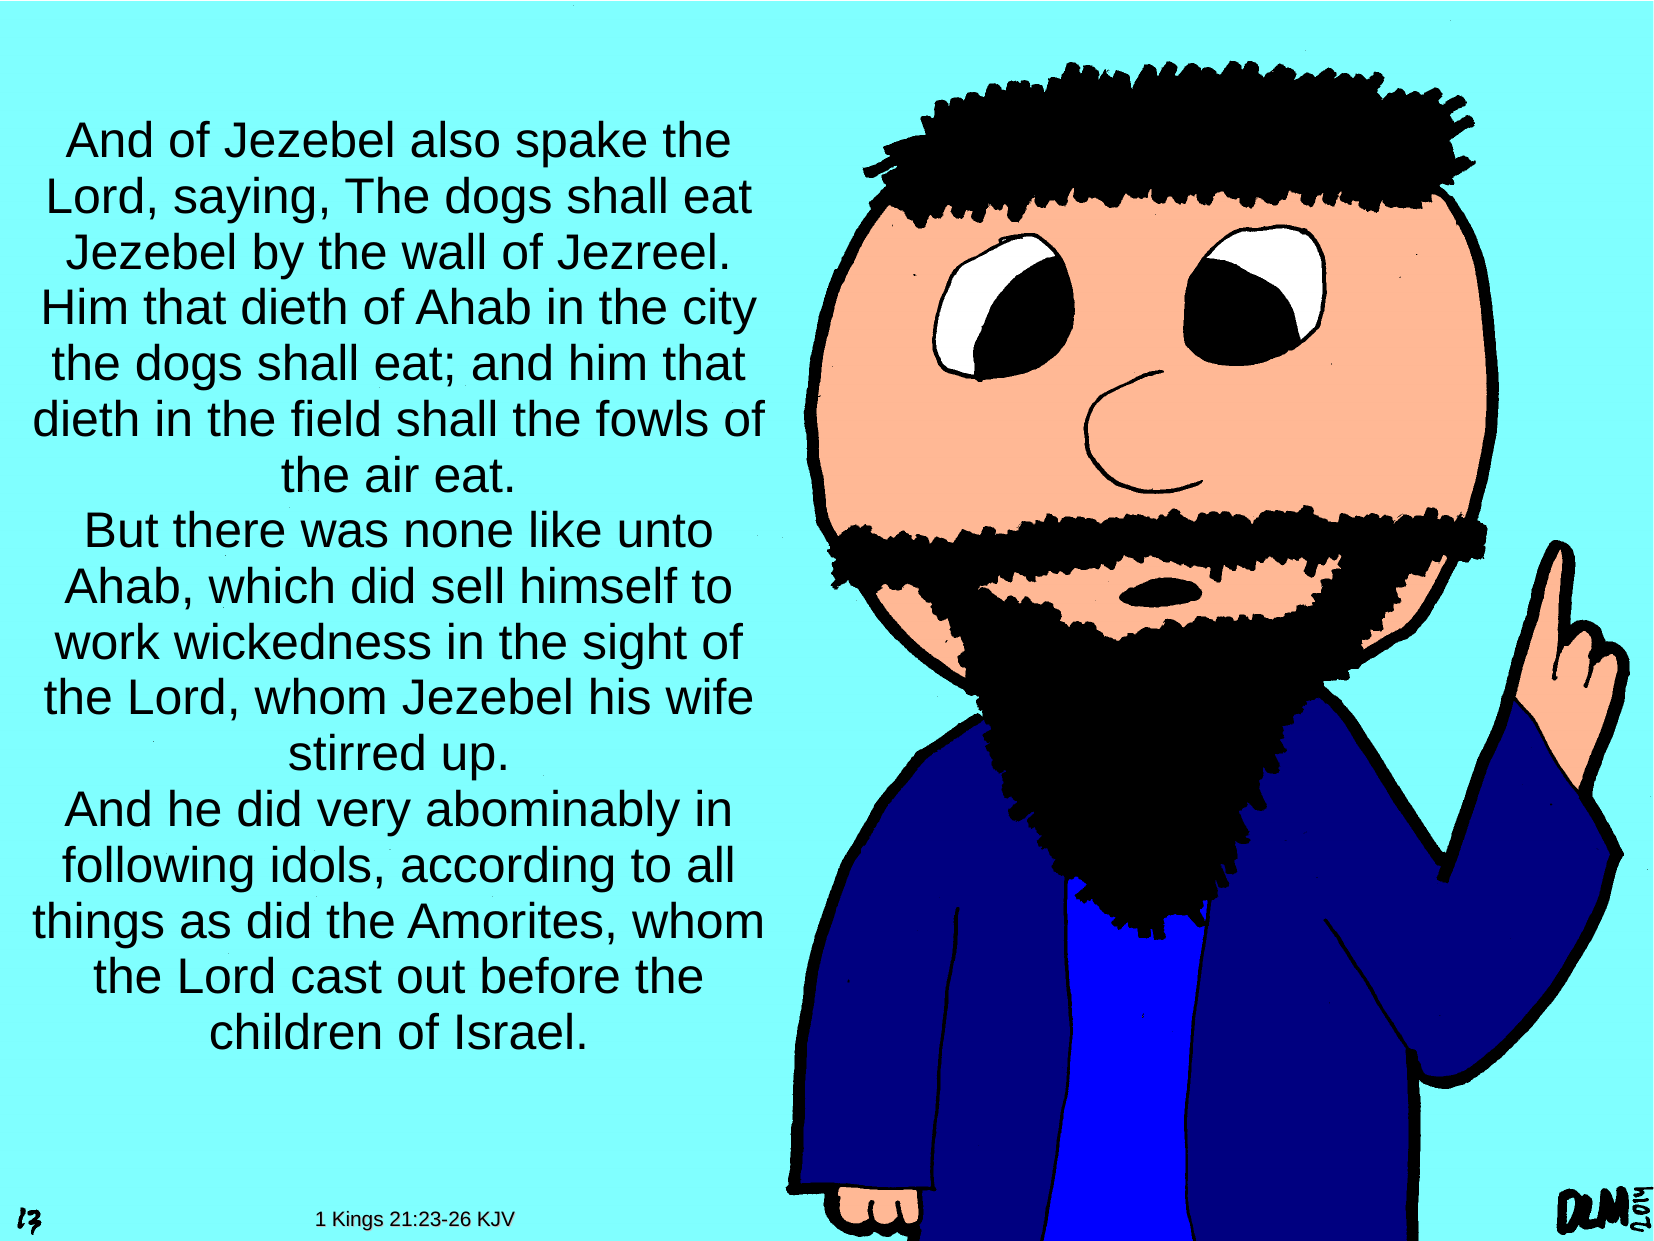

And of Jezebel also spake the Lord, saying, The dogs shall eat Jezebel by the wall of Jezreel.
Him that dieth of Ahab in the city the dogs shall eat; and him that dieth in the field shall the fowls of the air eat.
But there was none like unto Ahab, which did sell himself to work wickedness in the sight of the Lord, whom Jezebel his wife stirred up.
And he did very abominably in following idols, according to all things as did the Amorites, whom the Lord cast out before the children of Israel.
1 Kings 21:23-26 KJV